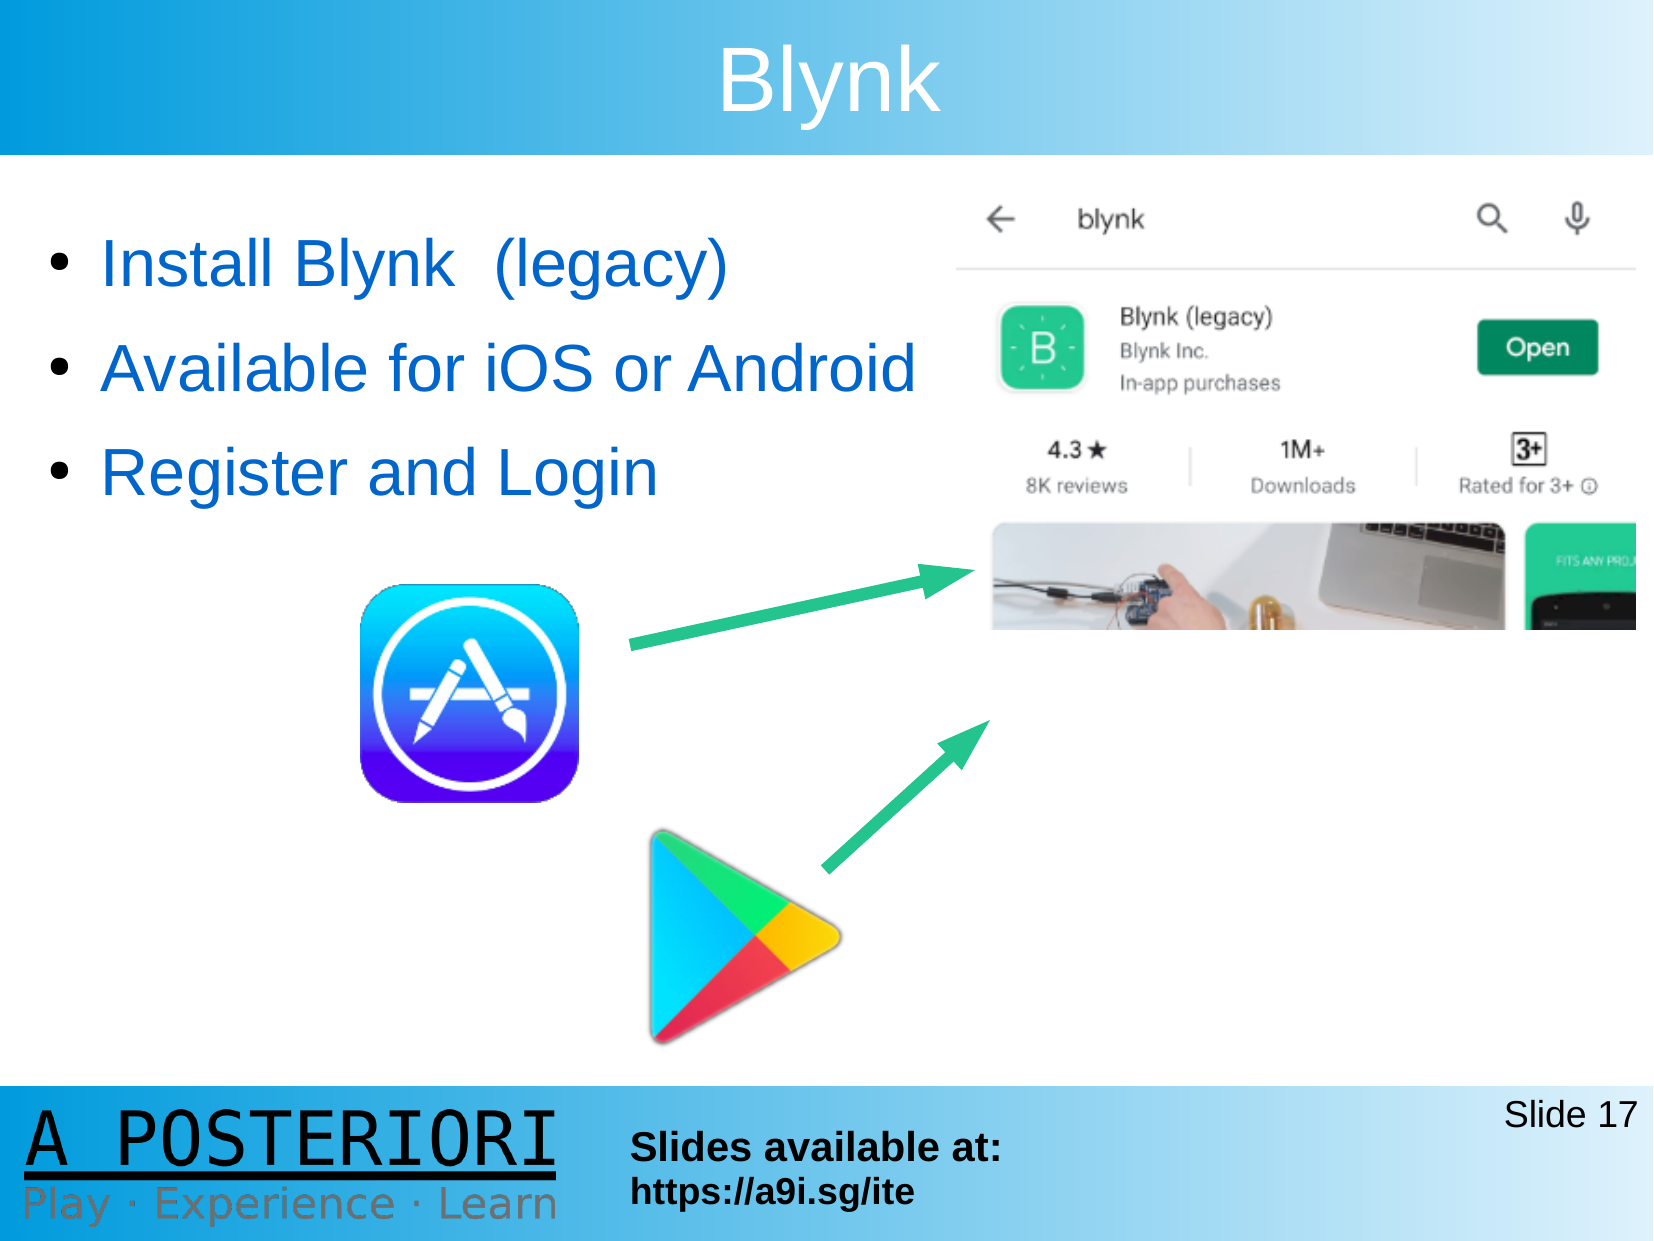

# Blynk
Install Blynk (legacy)
Available for iOS or Android
Register and Login